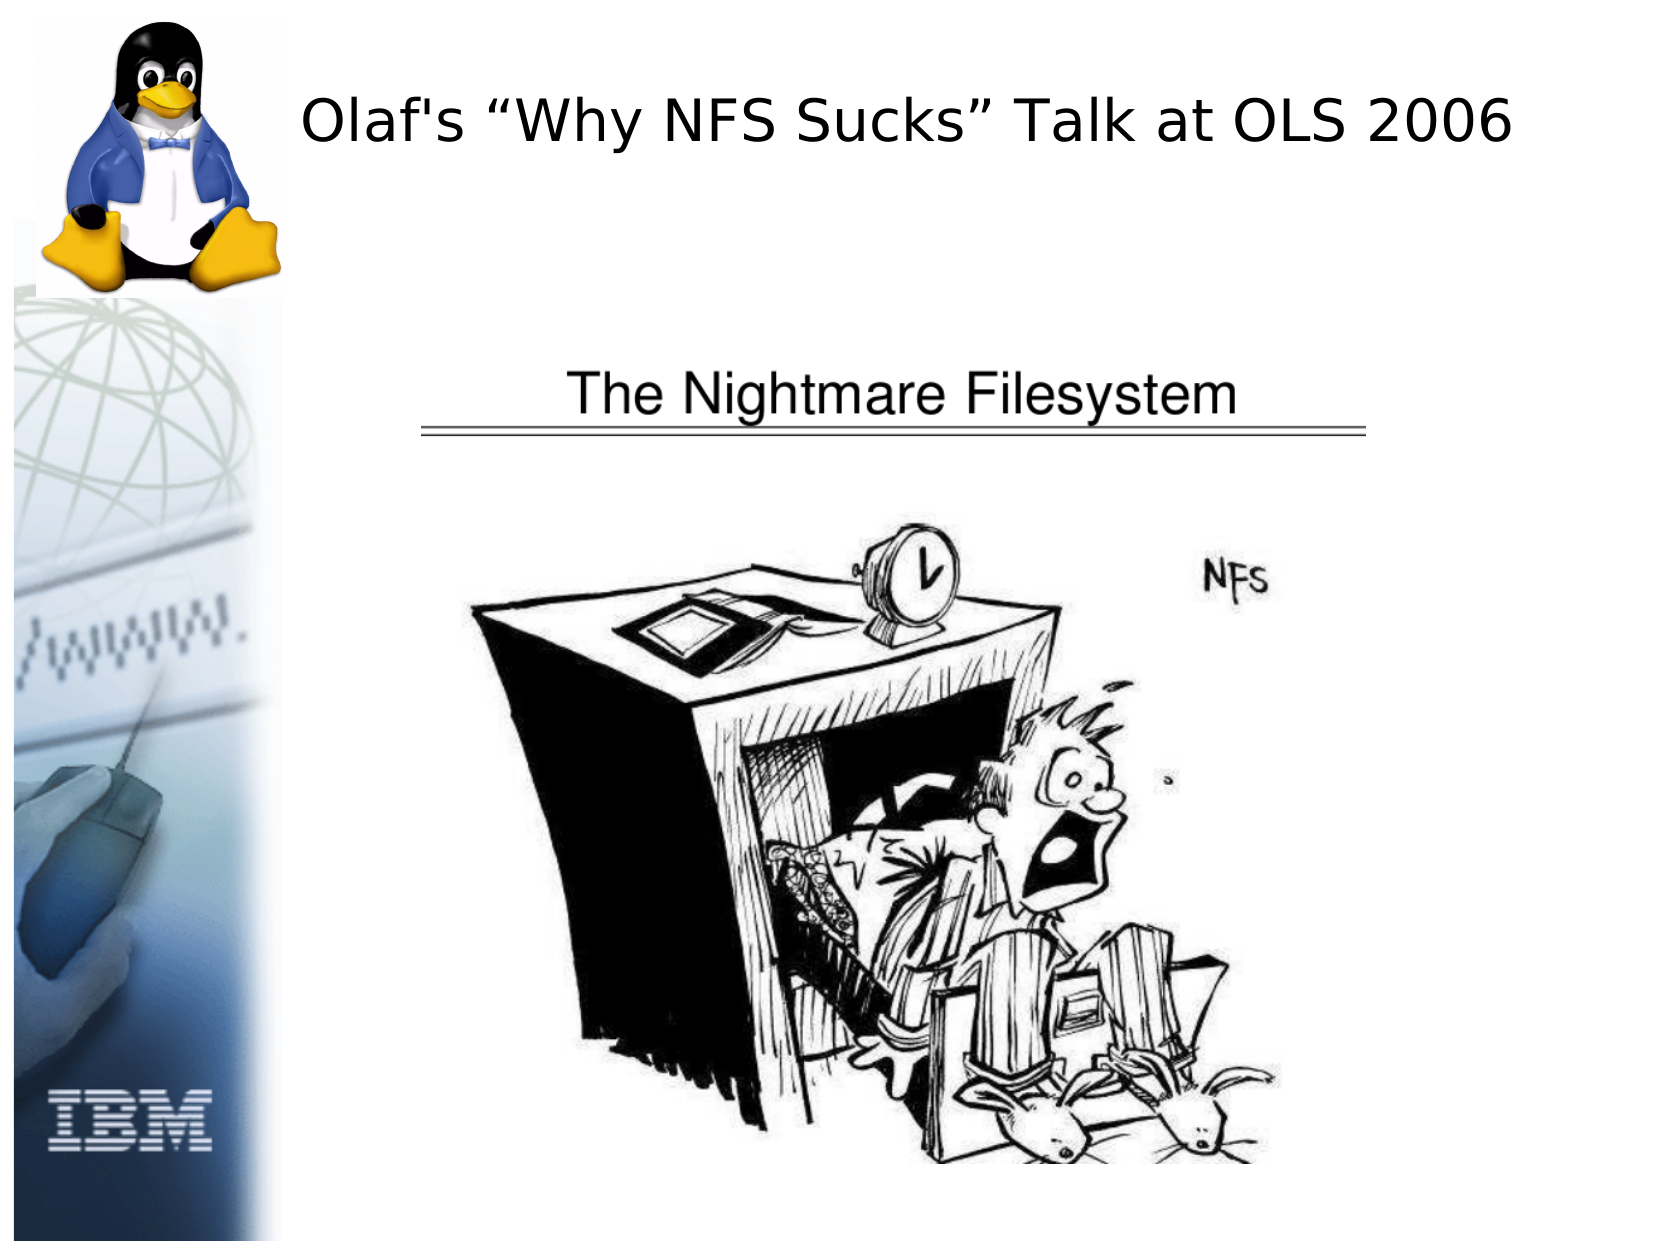

# Olaf's “Why NFS Sucks” Talk at OLS 2006